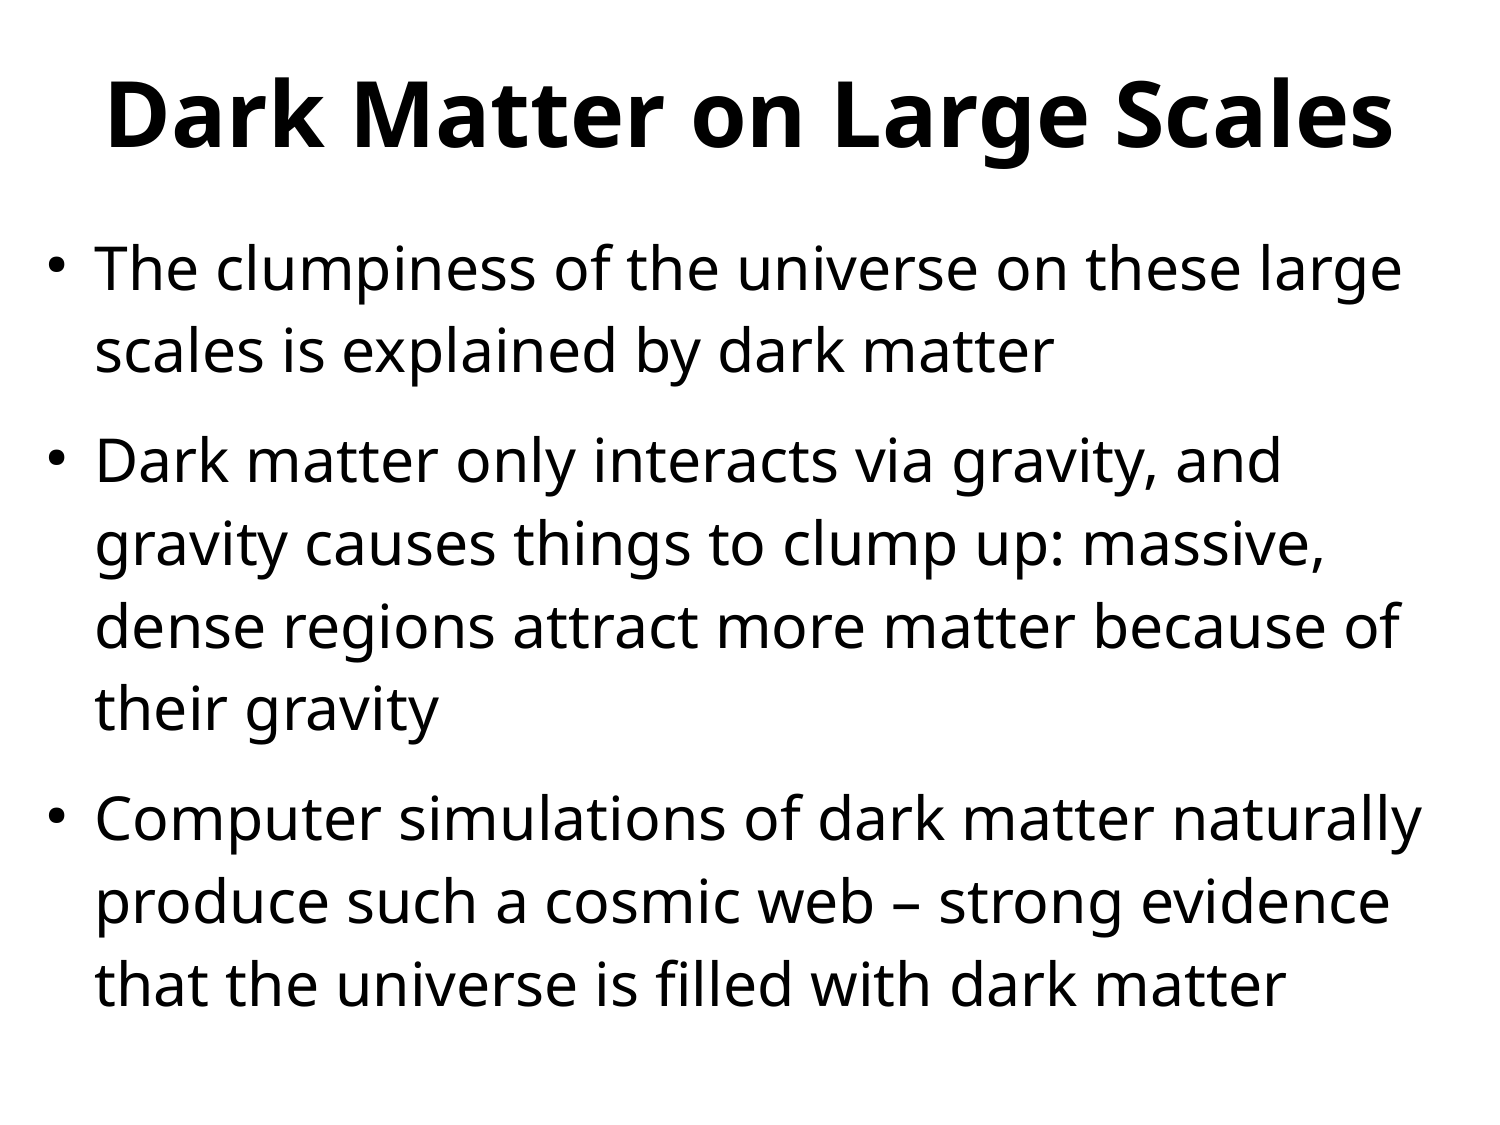

# Dark Matter on Large Scales
The clumpiness of the universe on these large scales is explained by dark matter
Dark matter only interacts via gravity, and gravity causes things to clump up: massive, dense regions attract more matter because of their gravity
Computer simulations of dark matter naturally produce such a cosmic web – strong evidence that the universe is filled with dark matter